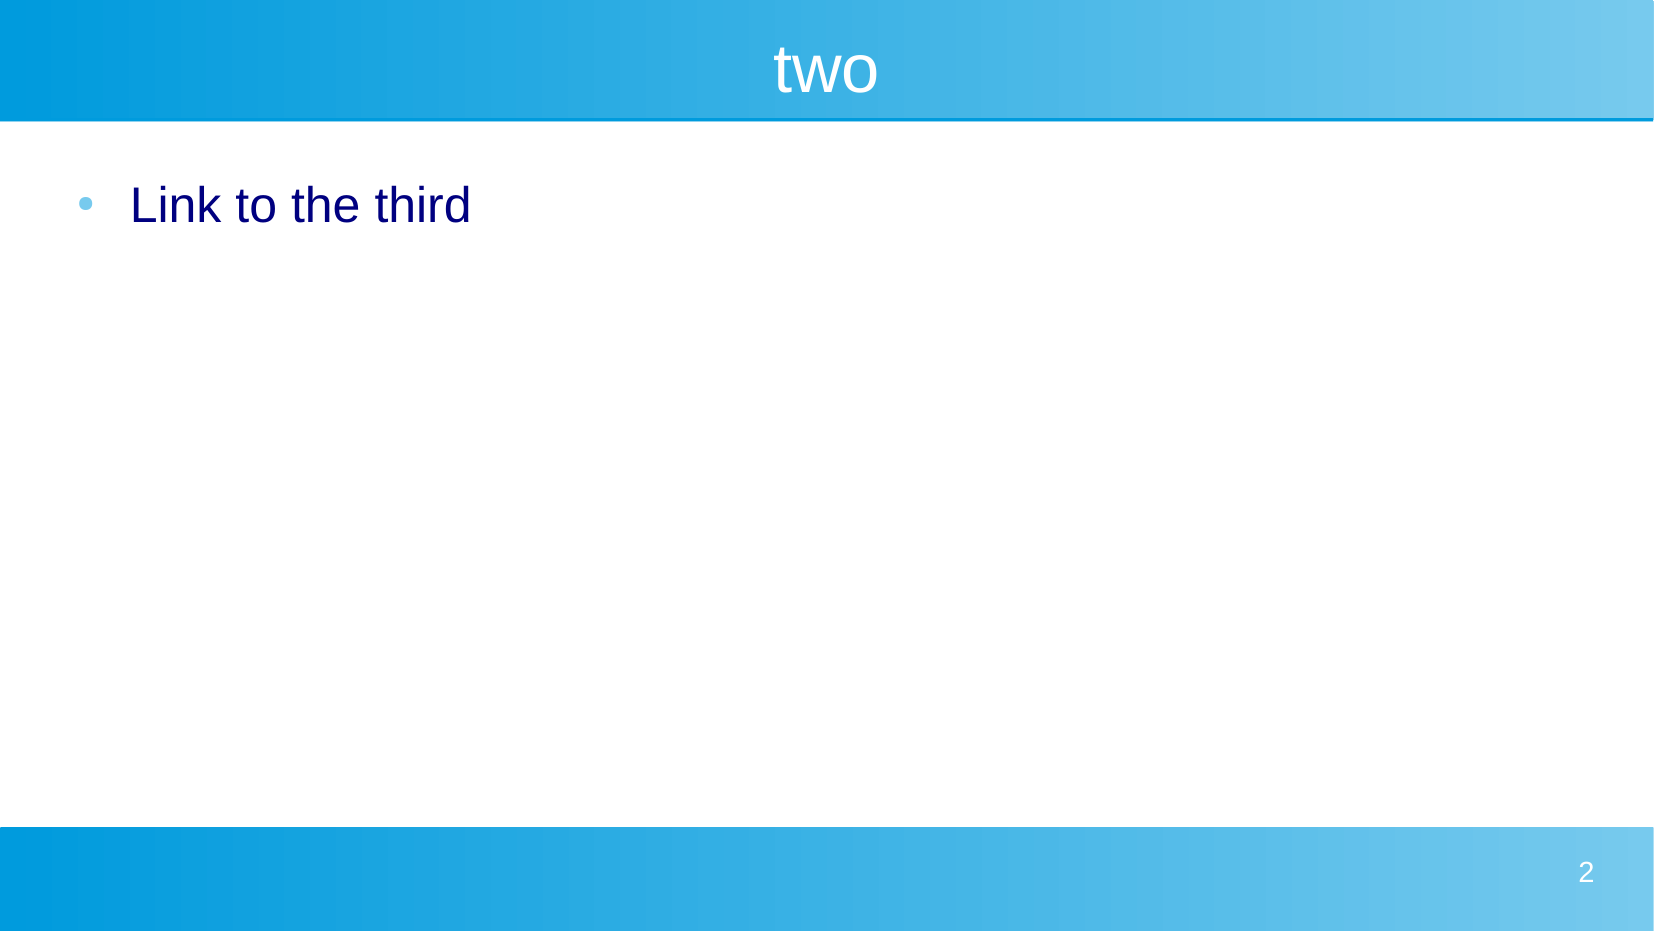

# two
Link to the third
2